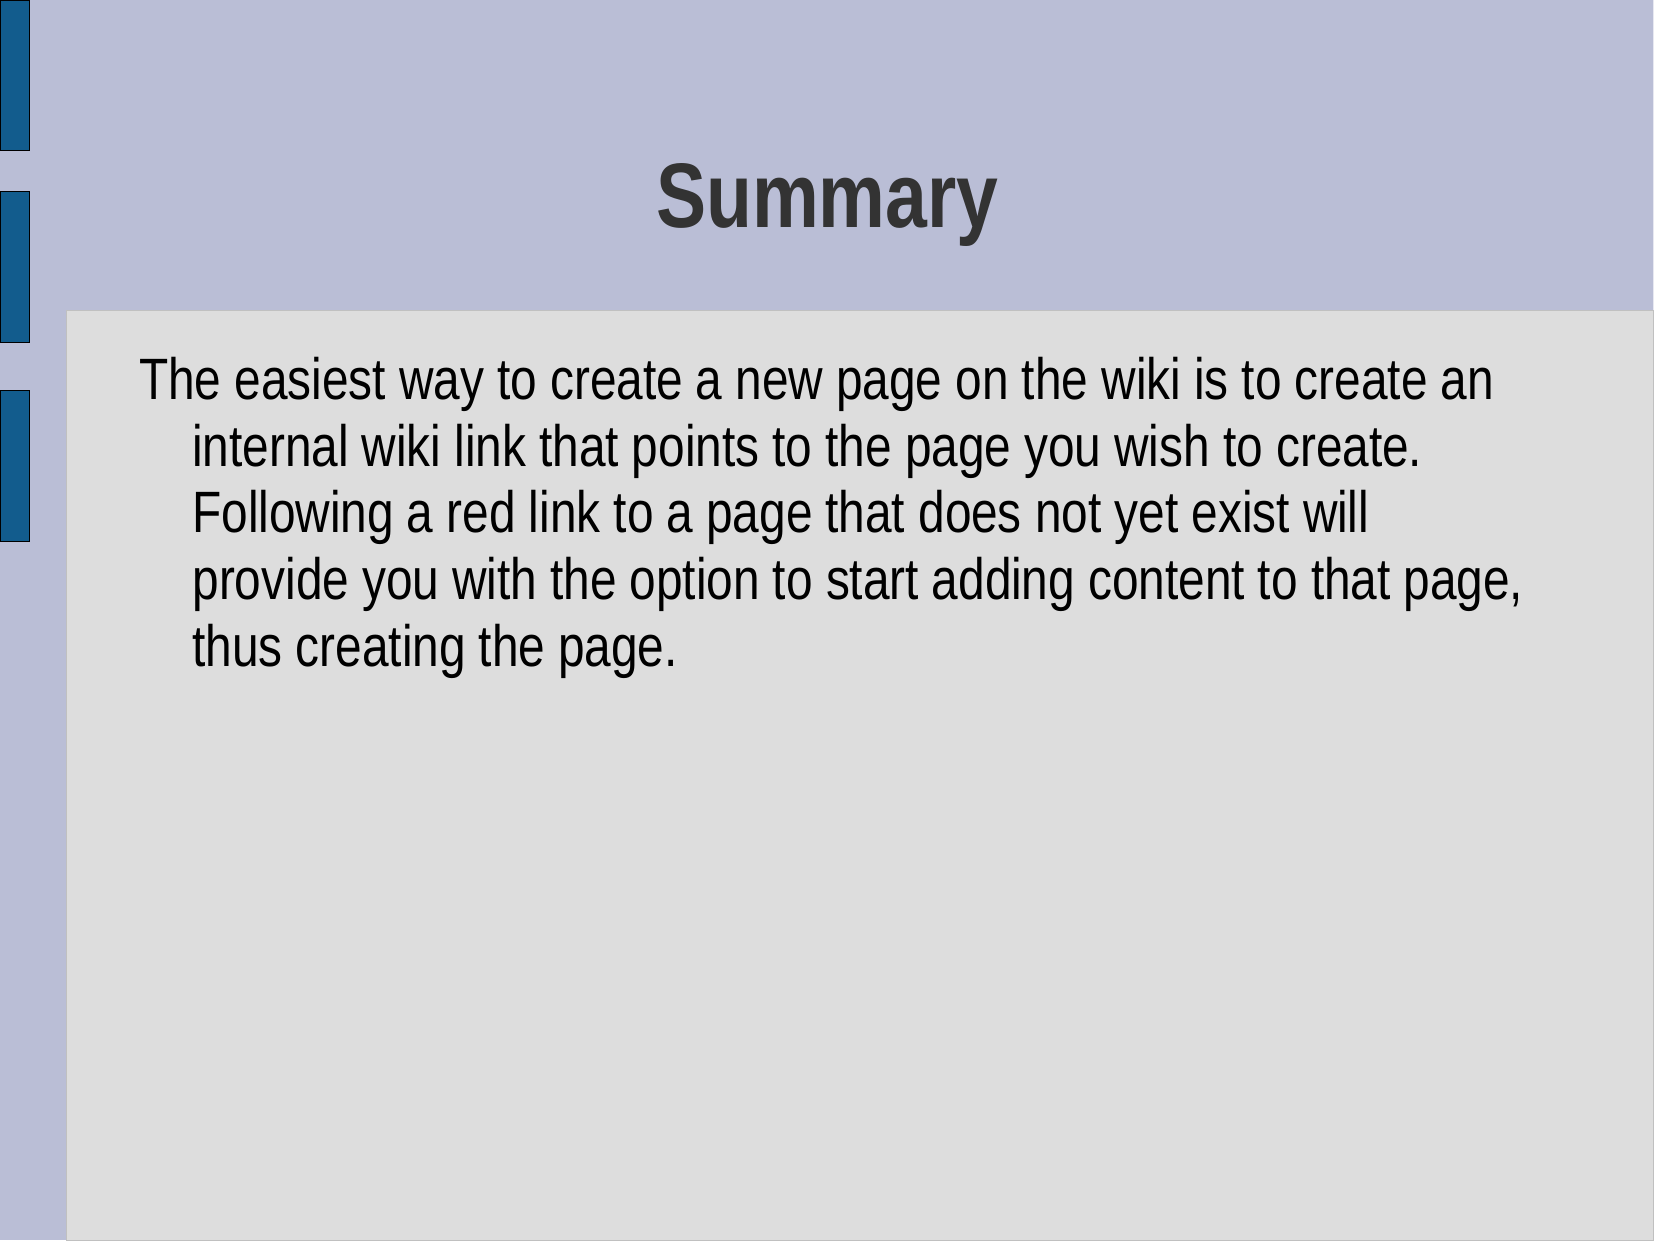

# Summary
The easiest way to create a new page on the wiki is to create an internal wiki link that points to the page you wish to create. Following a red link to a page that does not yet exist will provide you with the option to start adding content to that page, thus creating the page.